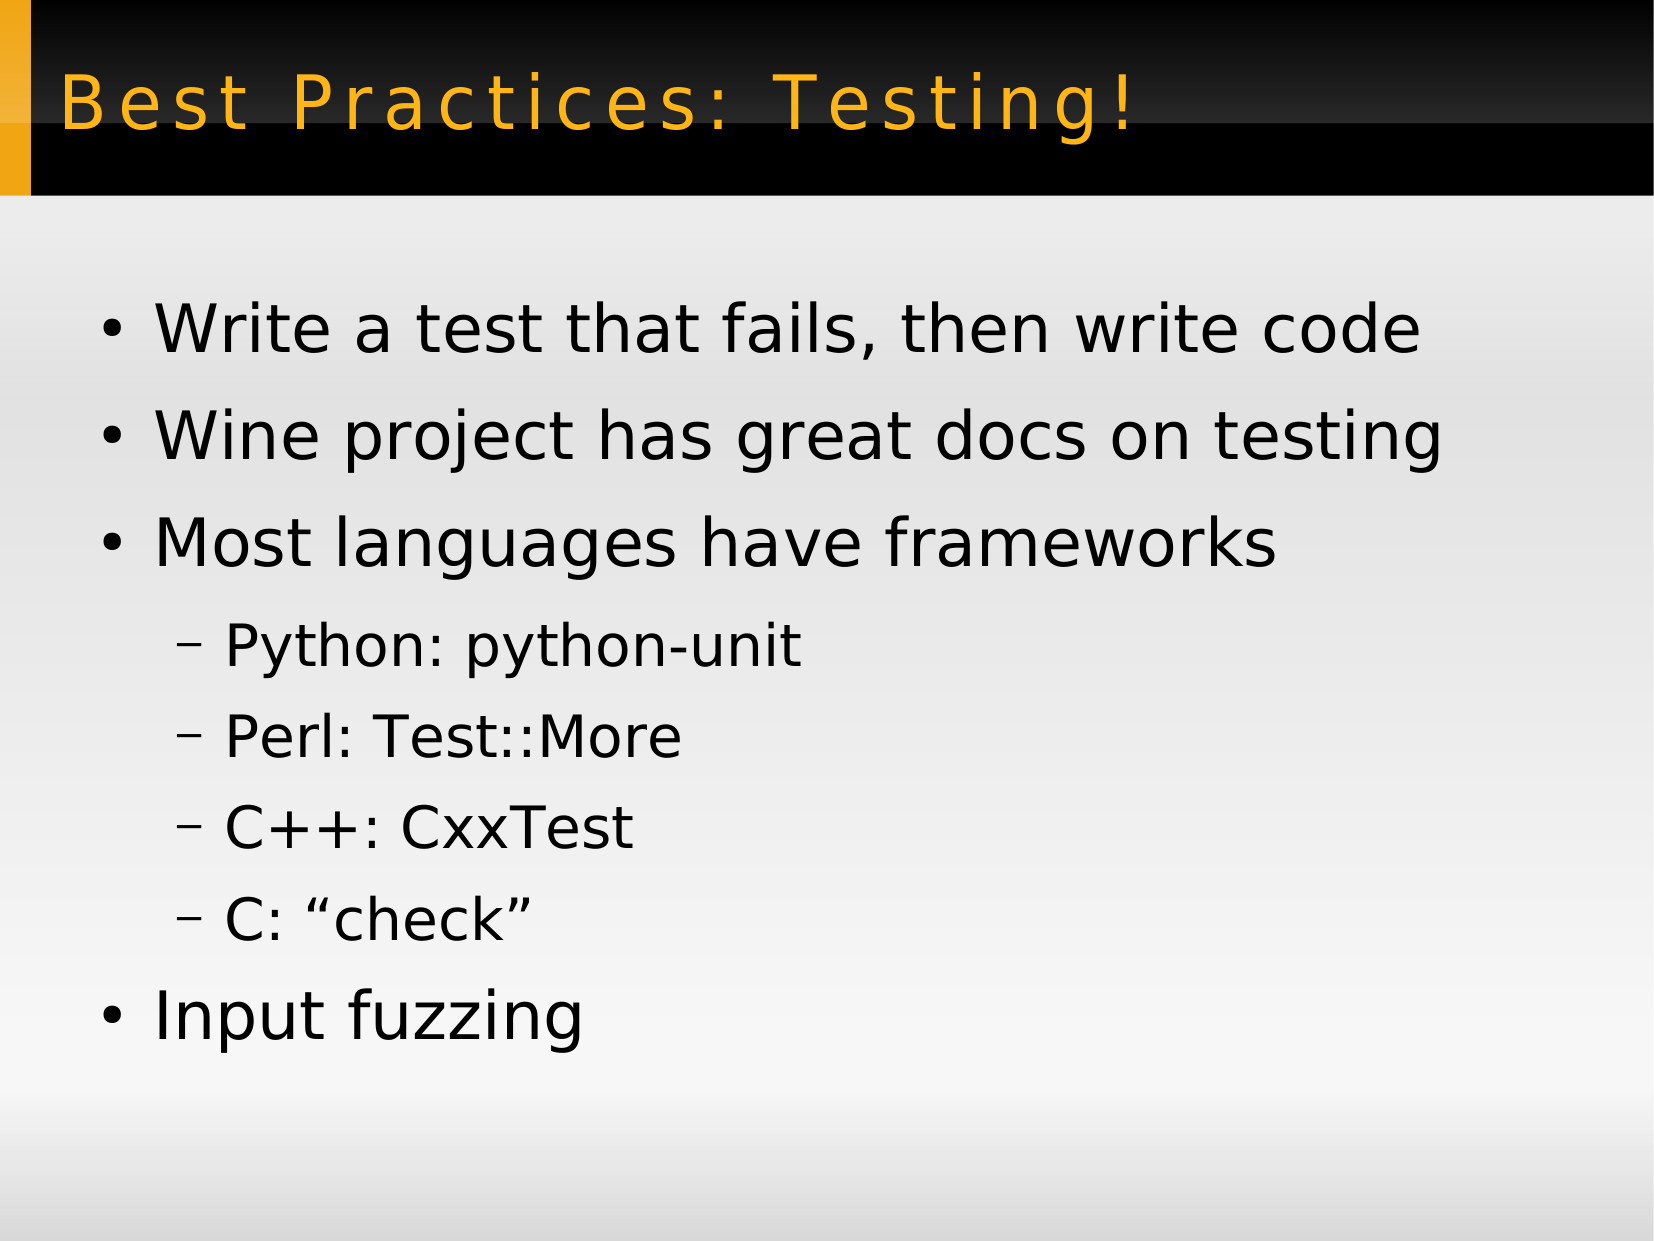

# Best Practices: Testing!
Write a test that fails, then write code
Wine project has great docs on testing
Most languages have frameworks
Python: python-unit
Perl: Test::More
C++: CxxTest
C: “check”
Input fuzzing